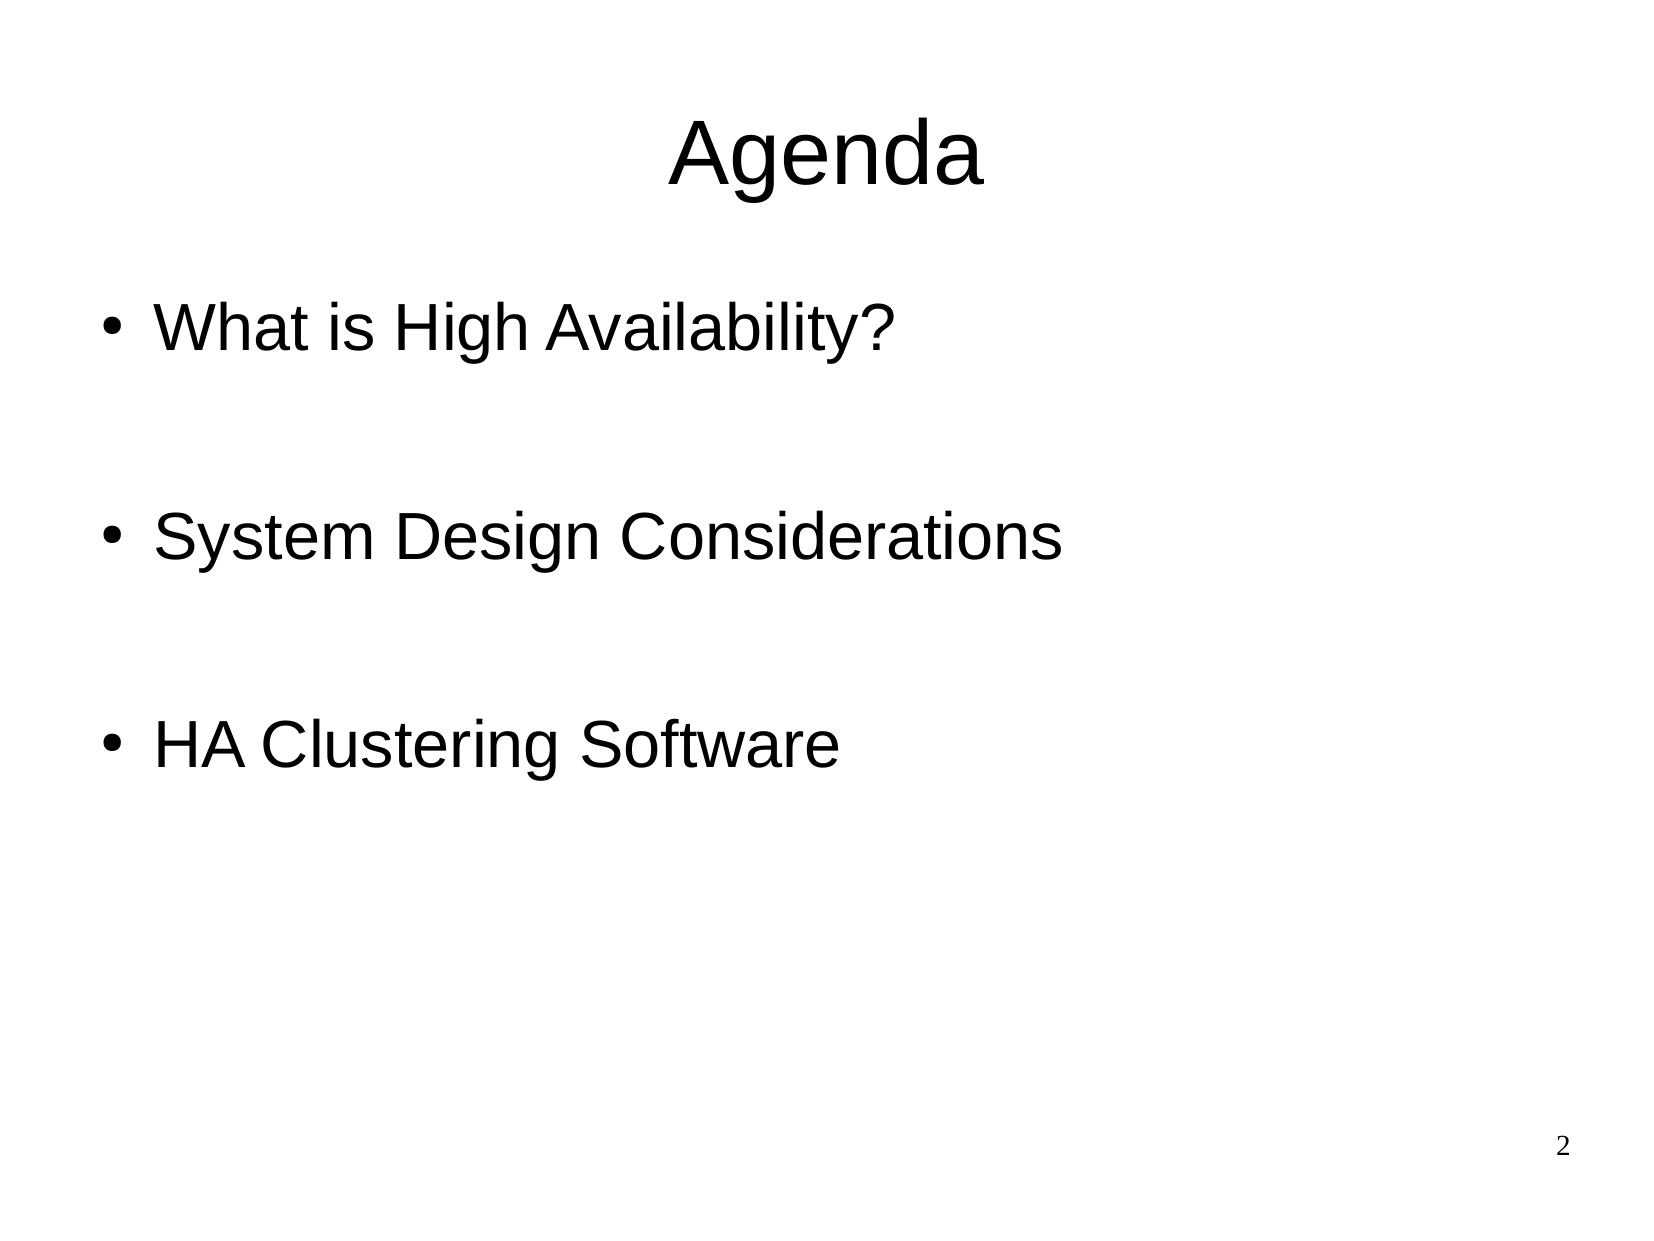

# Agenda
What is High Availability?
System Design Considerations
HA Clustering Software
2